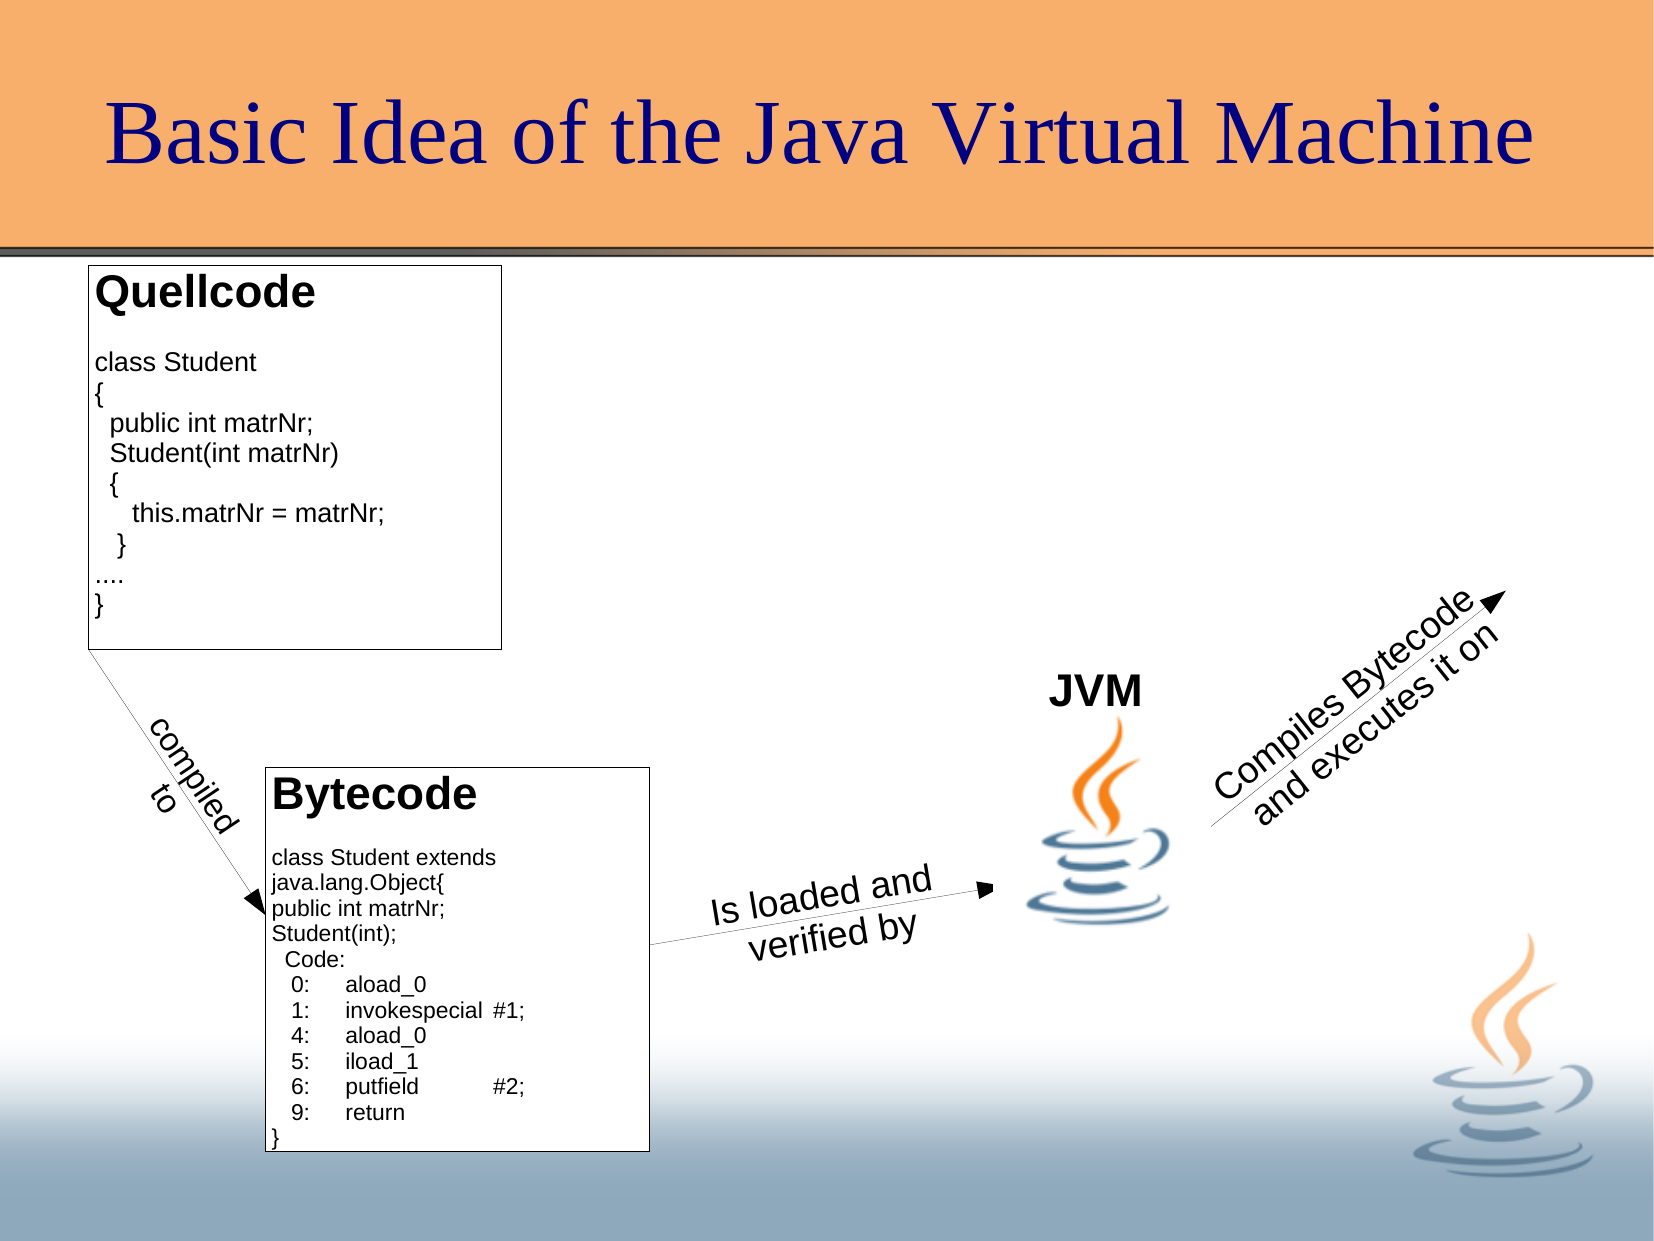

# Basic Idea of the Java Virtual Machine
Quellcode
class Student
{
 public int matrNr;
 Student(int matrNr)
 {
 this.matrNr = matrNr;
 }
....
}
Compiles Bytecode
and executes it on
compiled
 to
JVM
Bytecode
class Student extends
java.lang.Object{
public int matrNr;
Student(int);
 Code:
 0:	aload_0
 1:	invokespecial	#1;
 4:	aload_0
 5:	iload_1
 6:	putfield	#2;
 9:	return
}
Is loaded and
verified by